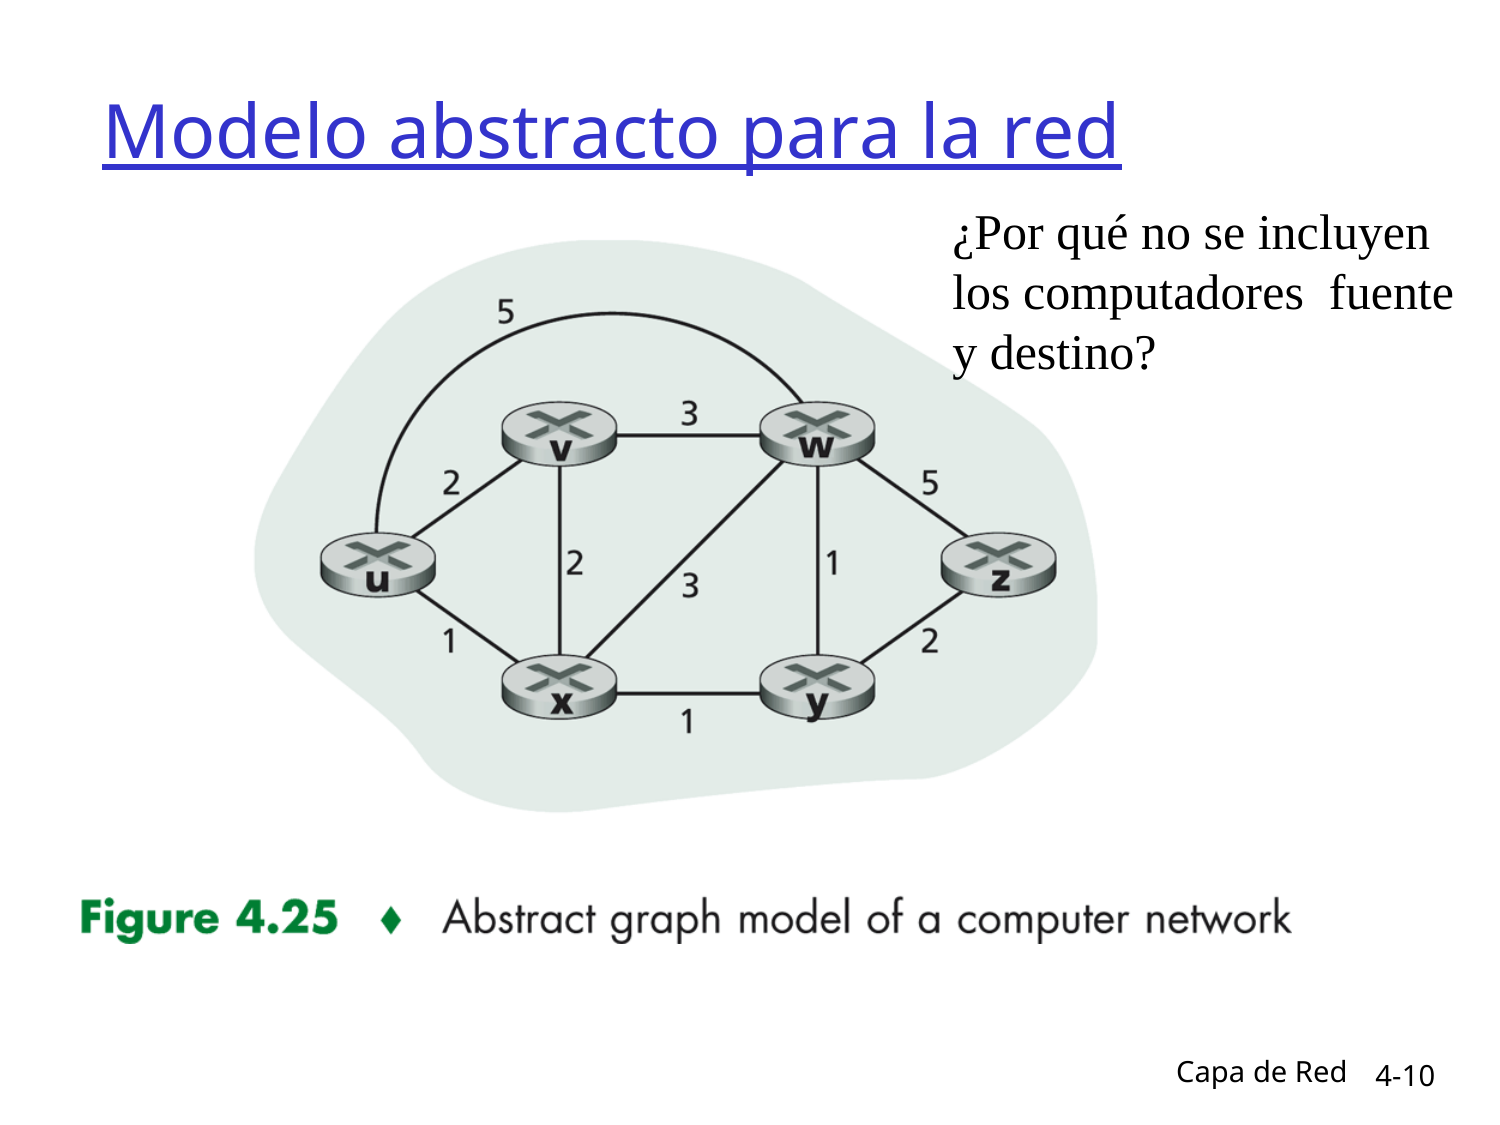

# Modelo abstracto para la red
¿Por qué no se incluyen los computadores fuente y destino?